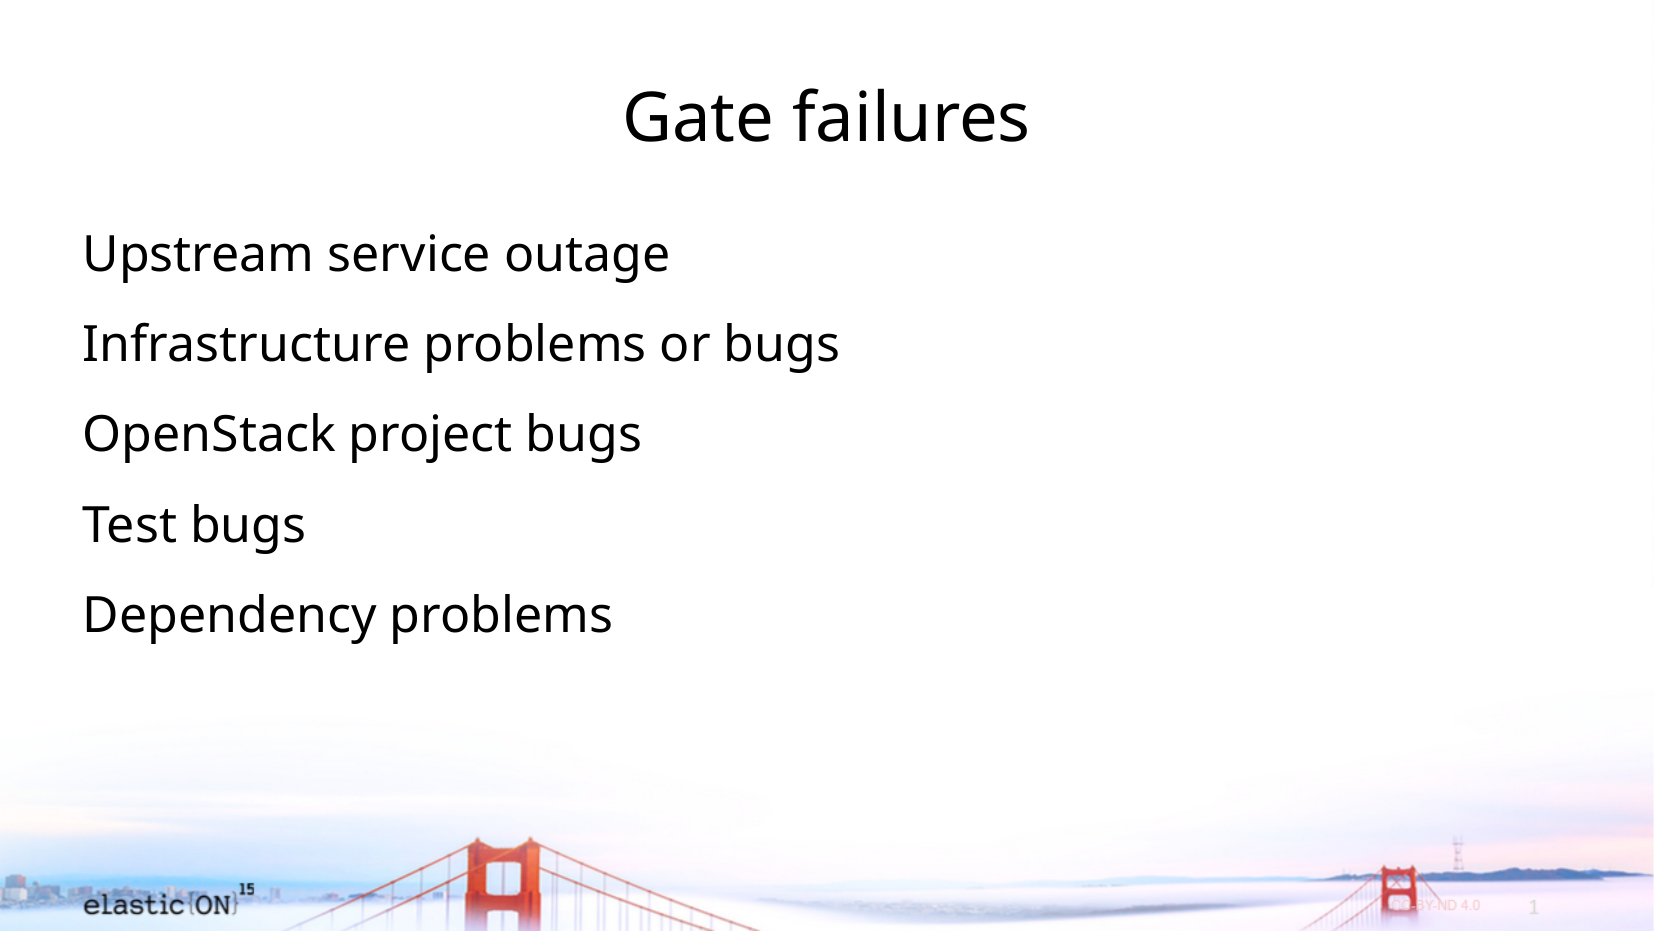

# Gate failures
Upstream service outage
Infrastructure problems or bugs
OpenStack project bugs
Test bugs
Dependency problems